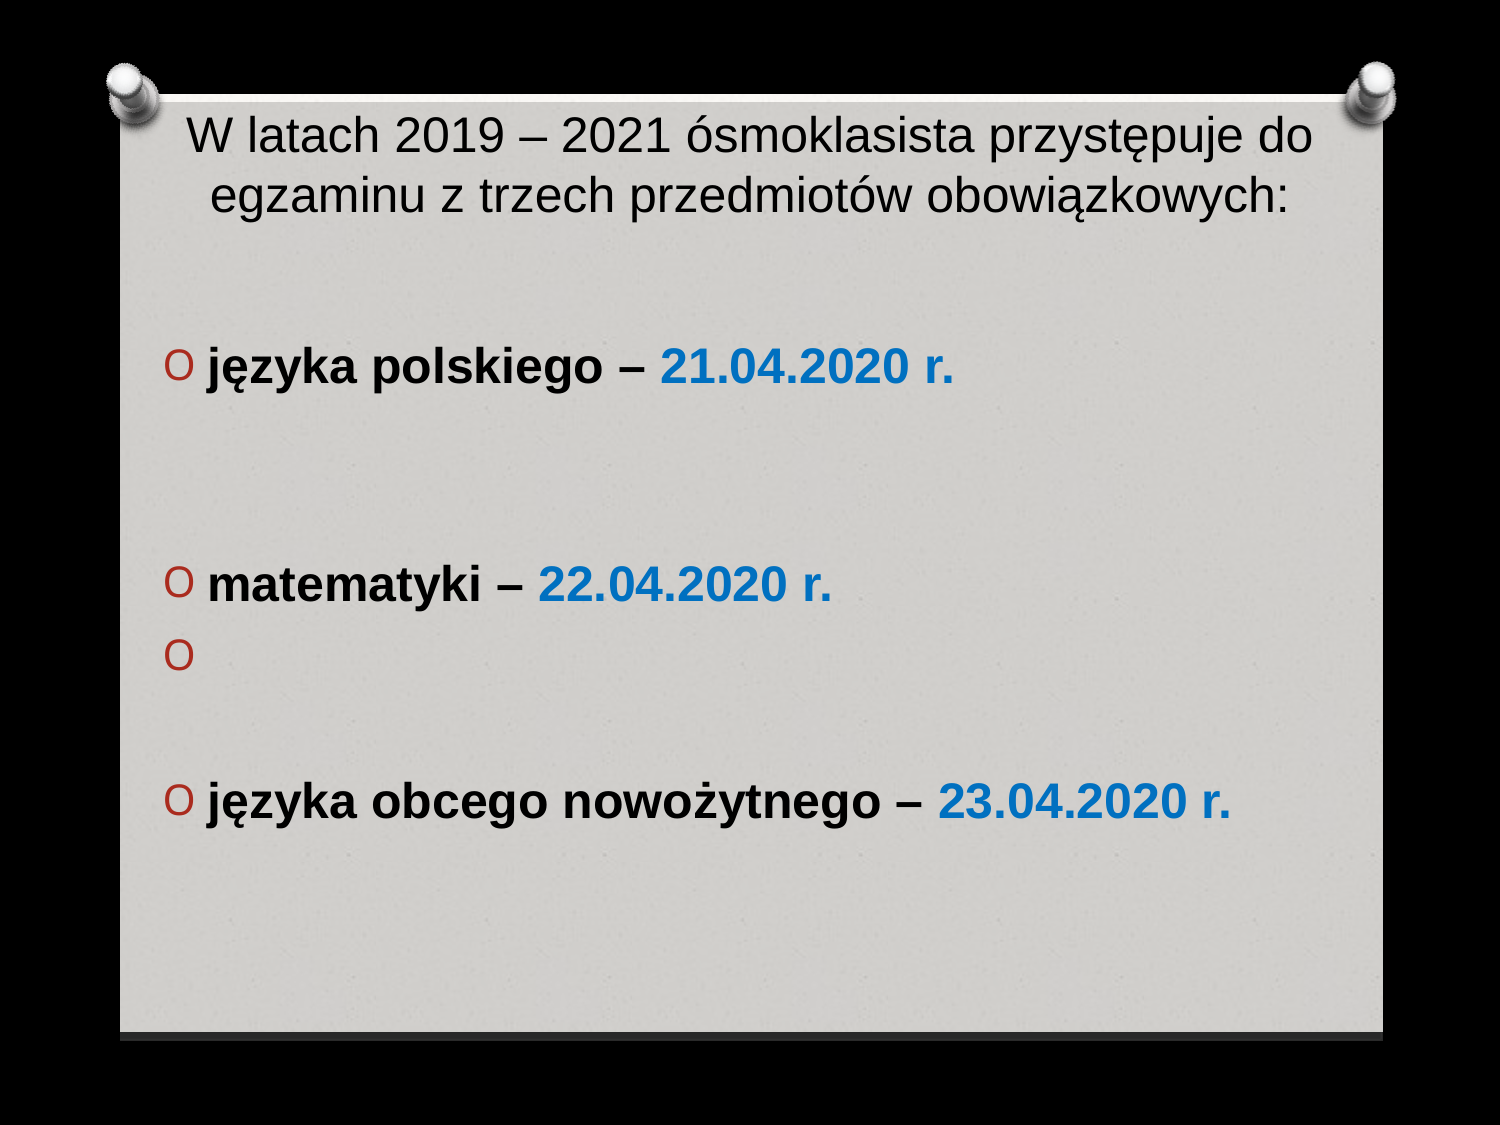

# W latach 2019 – 2021 ósmoklasista przystępuje do egzaminu z trzech przedmiotów obowiązkowych:
języka polskiego – 21.04.2020 r.
matematyki – 22.04.2020 r.
języka obcego nowożytnego – 23.04.2020 r.